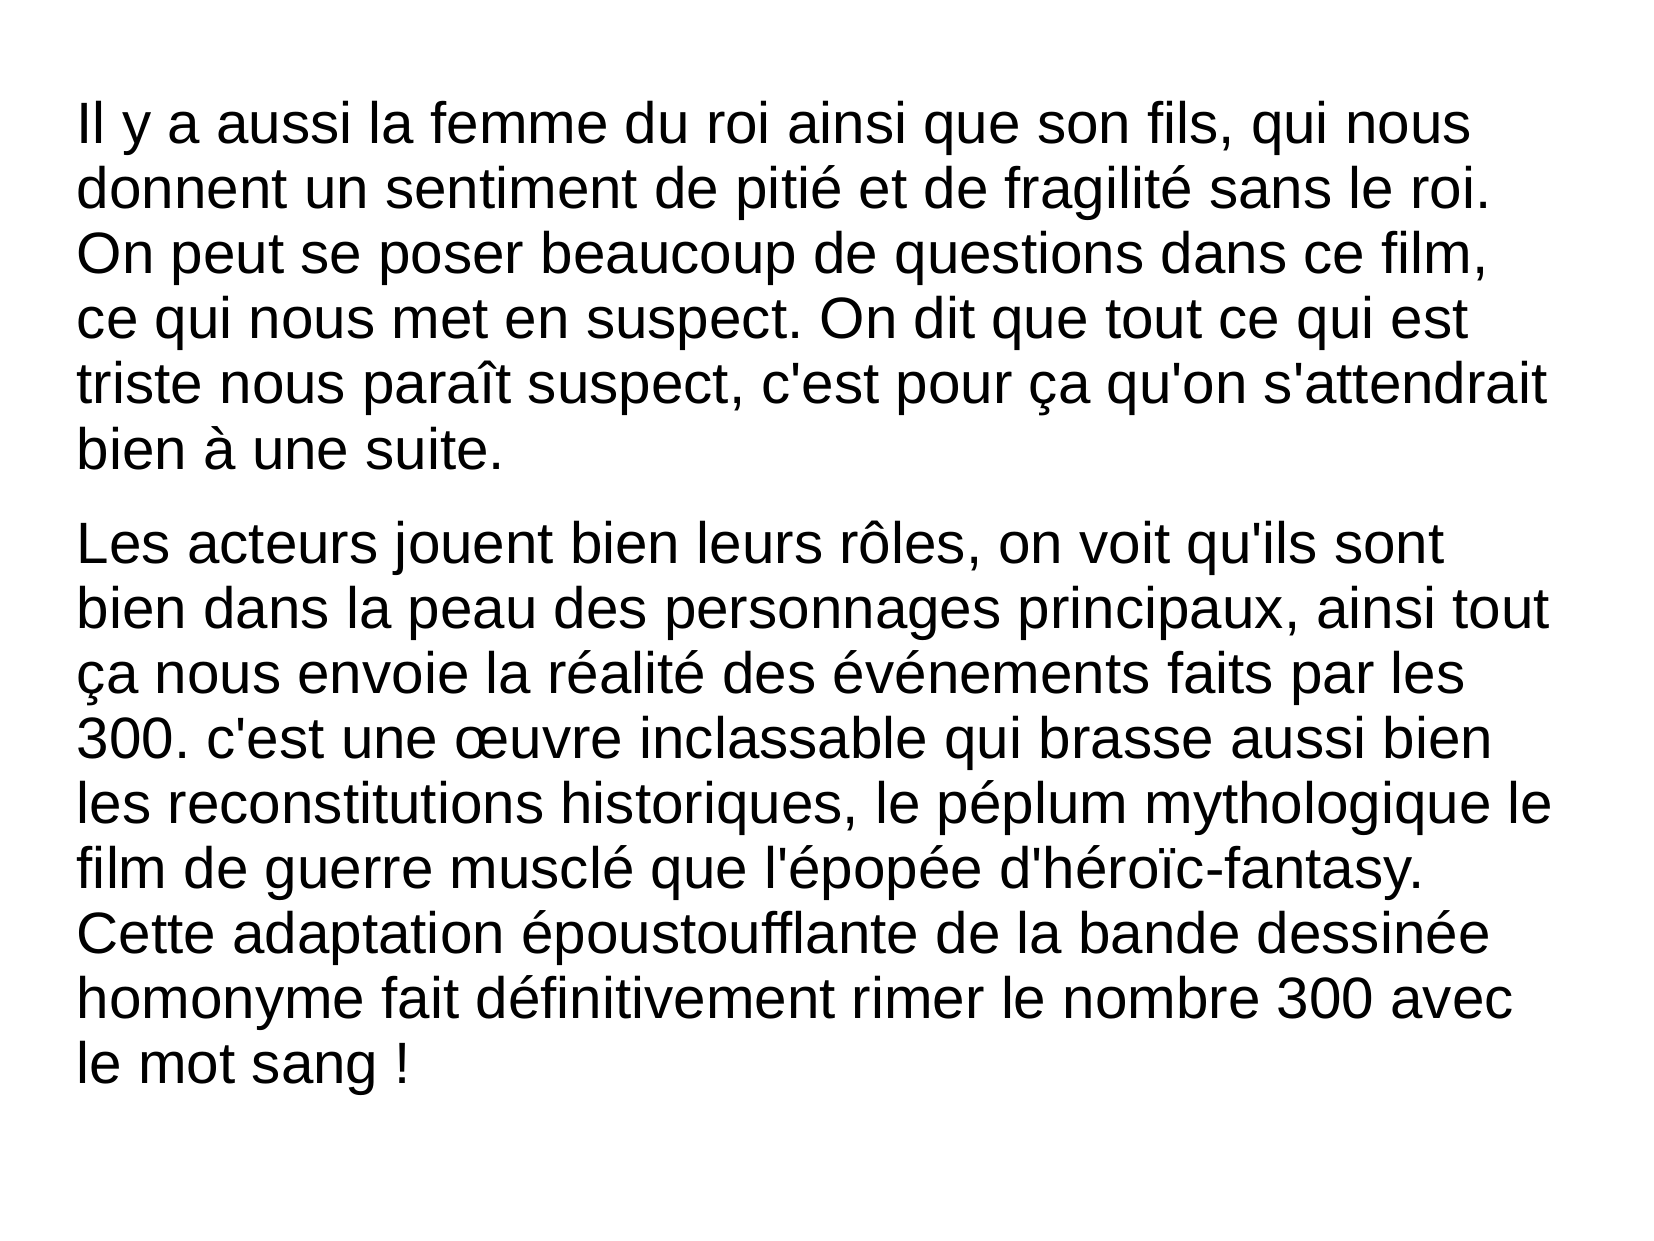

# Il y a aussi la femme du roi ainsi que son fils, qui nous donnent un sentiment de pitié et de fragilité sans le roi. On peut se poser beaucoup de questions dans ce film, ce qui nous met en suspect. On dit que tout ce qui est triste nous paraît suspect, c'est pour ça qu'on s'attendrait bien à une suite.
Les acteurs jouent bien leurs rôles, on voit qu'ils sont bien dans la peau des personnages principaux, ainsi tout ça nous envoie la réalité des événements faits par les 300. c'est une œuvre inclassable qui brasse aussi bien les reconstitutions historiques, le péplum mythologique le film de guerre musclé que l'épopée d'héroïc-fantasy. Cette adaptation époustoufflante de la bande dessinée homonyme fait définitivement rimer le nombre 300 avec le mot sang !